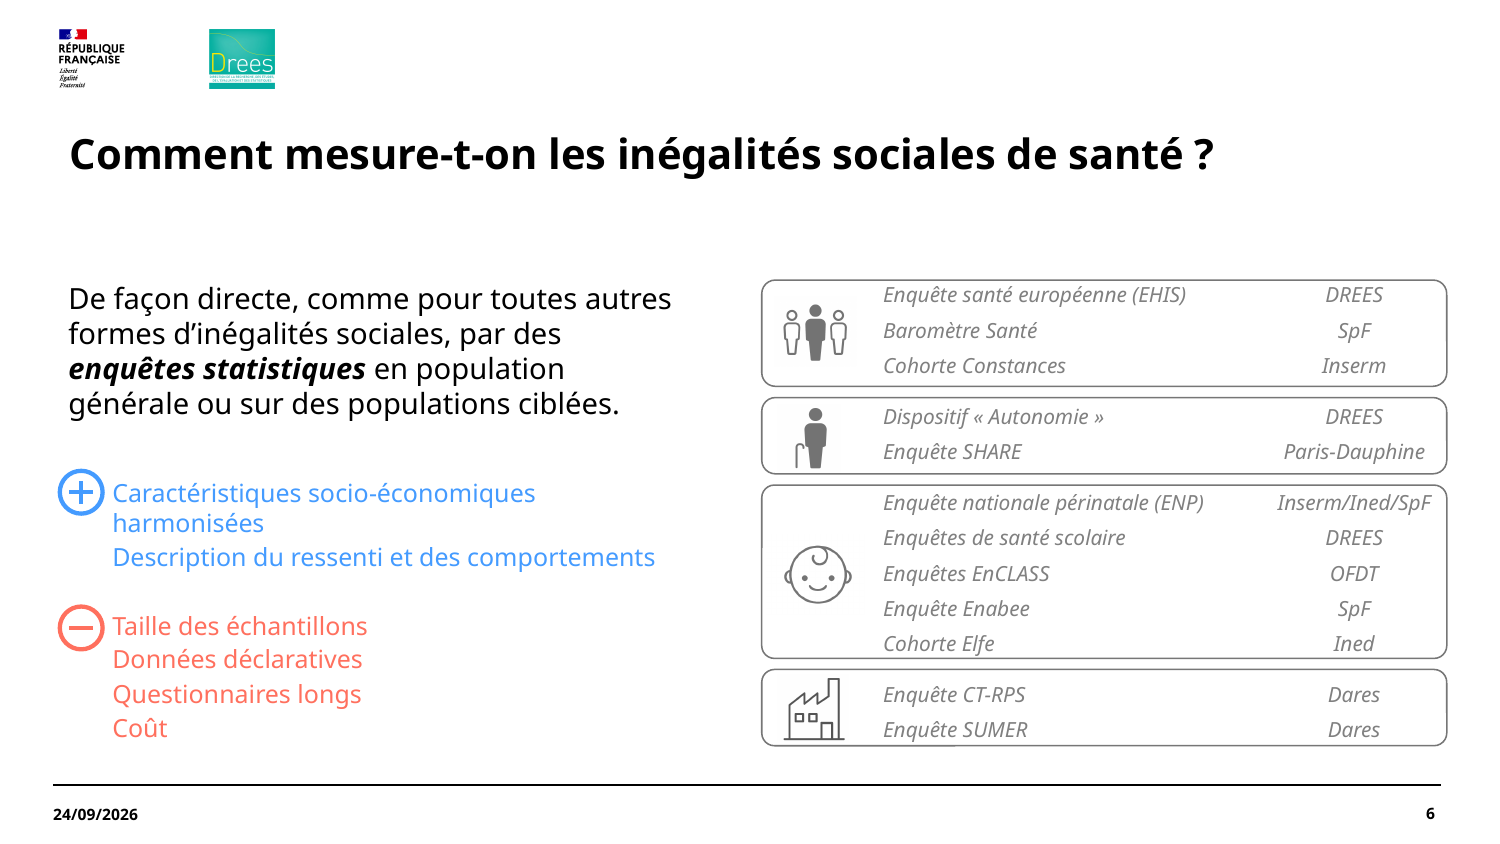

Comment mesure-t-on les inégalités sociales de santé ?
#
De façon directe, comme pour toutes autres formes d’inégalités sociales, par des enquêtes statistiques en population générale ou sur des populations ciblées.
Caractéristiques socio-économiques harmonisées
Description du ressenti et des comportements
Taille des échantillons
Données déclaratives
Questionnaires longs
Coût
Enquête santé européenne (EHIS)
Baromètre Santé
Cohorte Constances
Dispositif « Autonomie »
Enquête SHARE
Enquête nationale périnatale (ENP)
Enquêtes de santé scolaire
Enquêtes EnCLASS
Enquête Enabee
Cohorte Elfe
Enquête CT-RPS
Enquête SUMER
DREES
SpF
Inserm
DREES
Paris-Dauphine
Inserm/Ined/SpF
DREES
OFDT
SpF
Ined
Dares
Dares
6